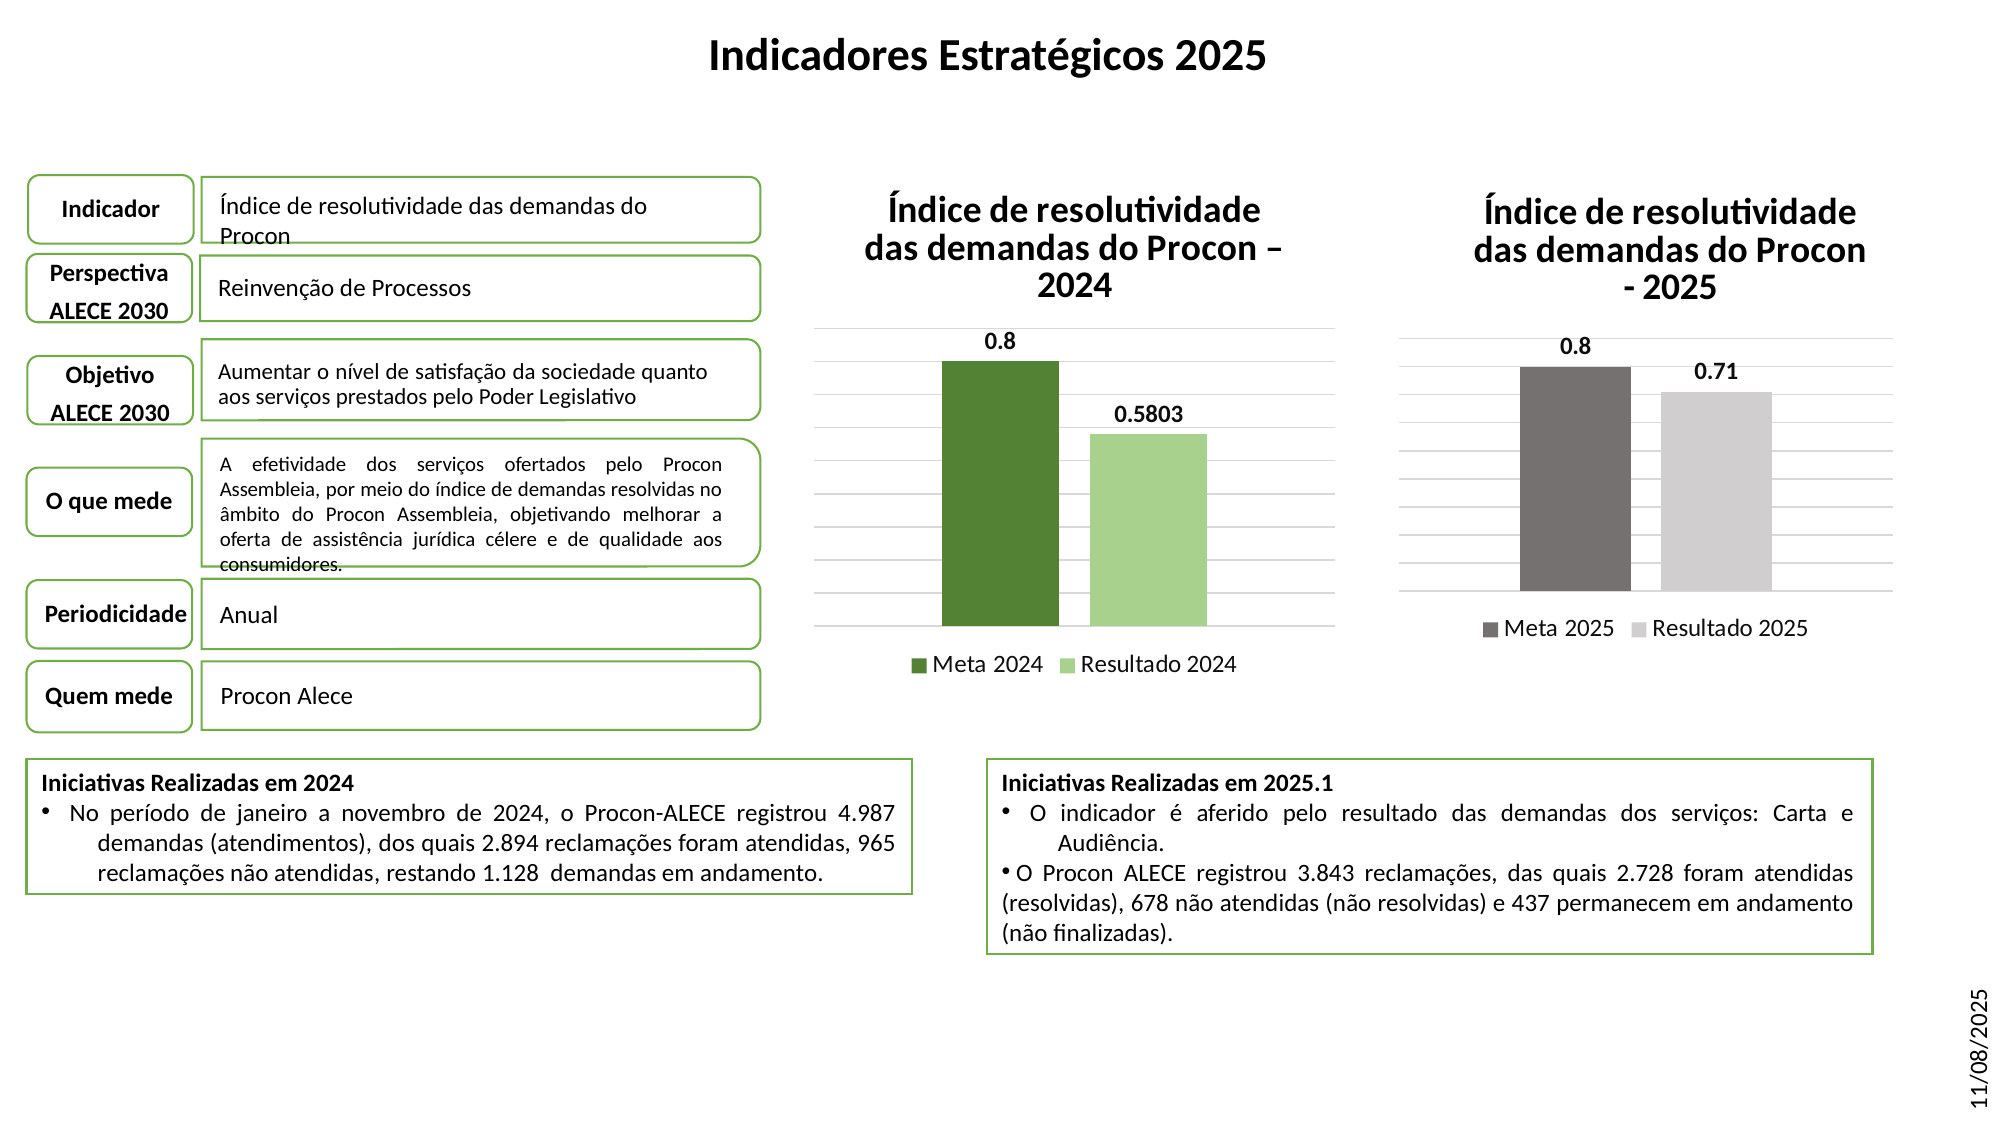

# Indicadores Estratégicos 2025
### Chart: Índice de resolutividade das demandas do Procon – 2024
| Category | Meta 2024 | Resultado 2024 |
|---|---|---|
| Índice de resolutividade das demandas no Procon | 0.8 | 0.5803 |
Indicador
### Chart: Índice de resolutividade das demandas do Procon - 2025
| Category | Meta 2025 | Resultado 2025 |
|---|---|---|
| Índice de resolutividade da intermediação da OP entre a sociedade com os demais órgãos da Alece | 0.8 | 0.71 |
Índice de resolutividade das demandas do Procon
Perspectiva
ALECE 2030
Reinvenção de Processos
Aumentar o nível de satisfação da sociedade quanto aos serviços prestados pelo Poder Legislativo
Objetivo
ALECE 2030
A efetividade dos serviços ofertados pelo Procon Assembleia, por meio do índice de demandas resolvidas no âmbito do Procon Assembleia, objetivando melhorar a oferta de assistência jurídica célere e de qualidade aos consumidores.
O que mede
Anual
Periodicidade
Quem mede
Procon Alece
Iniciativas Realizadas em 2024
No período de janeiro a novembro de 2024, o Procon-ALECE registrou 4.987 demandas (atendimentos), dos quais 2.894 reclamações foram atendidas, 965 reclamações não atendidas, restando 1.128 demandas em andamento.
Iniciativas Realizadas em 2025.1
O indicador é aferido pelo resultado das demandas dos serviços: Carta e Audiência.
 O Procon ALECE registrou 3.843 reclamações, das quais 2.728 foram atendidas (resolvidas), 678 não atendidas (não resolvidas) e 437 permanecem em andamento (não finalizadas).
11/08/2025